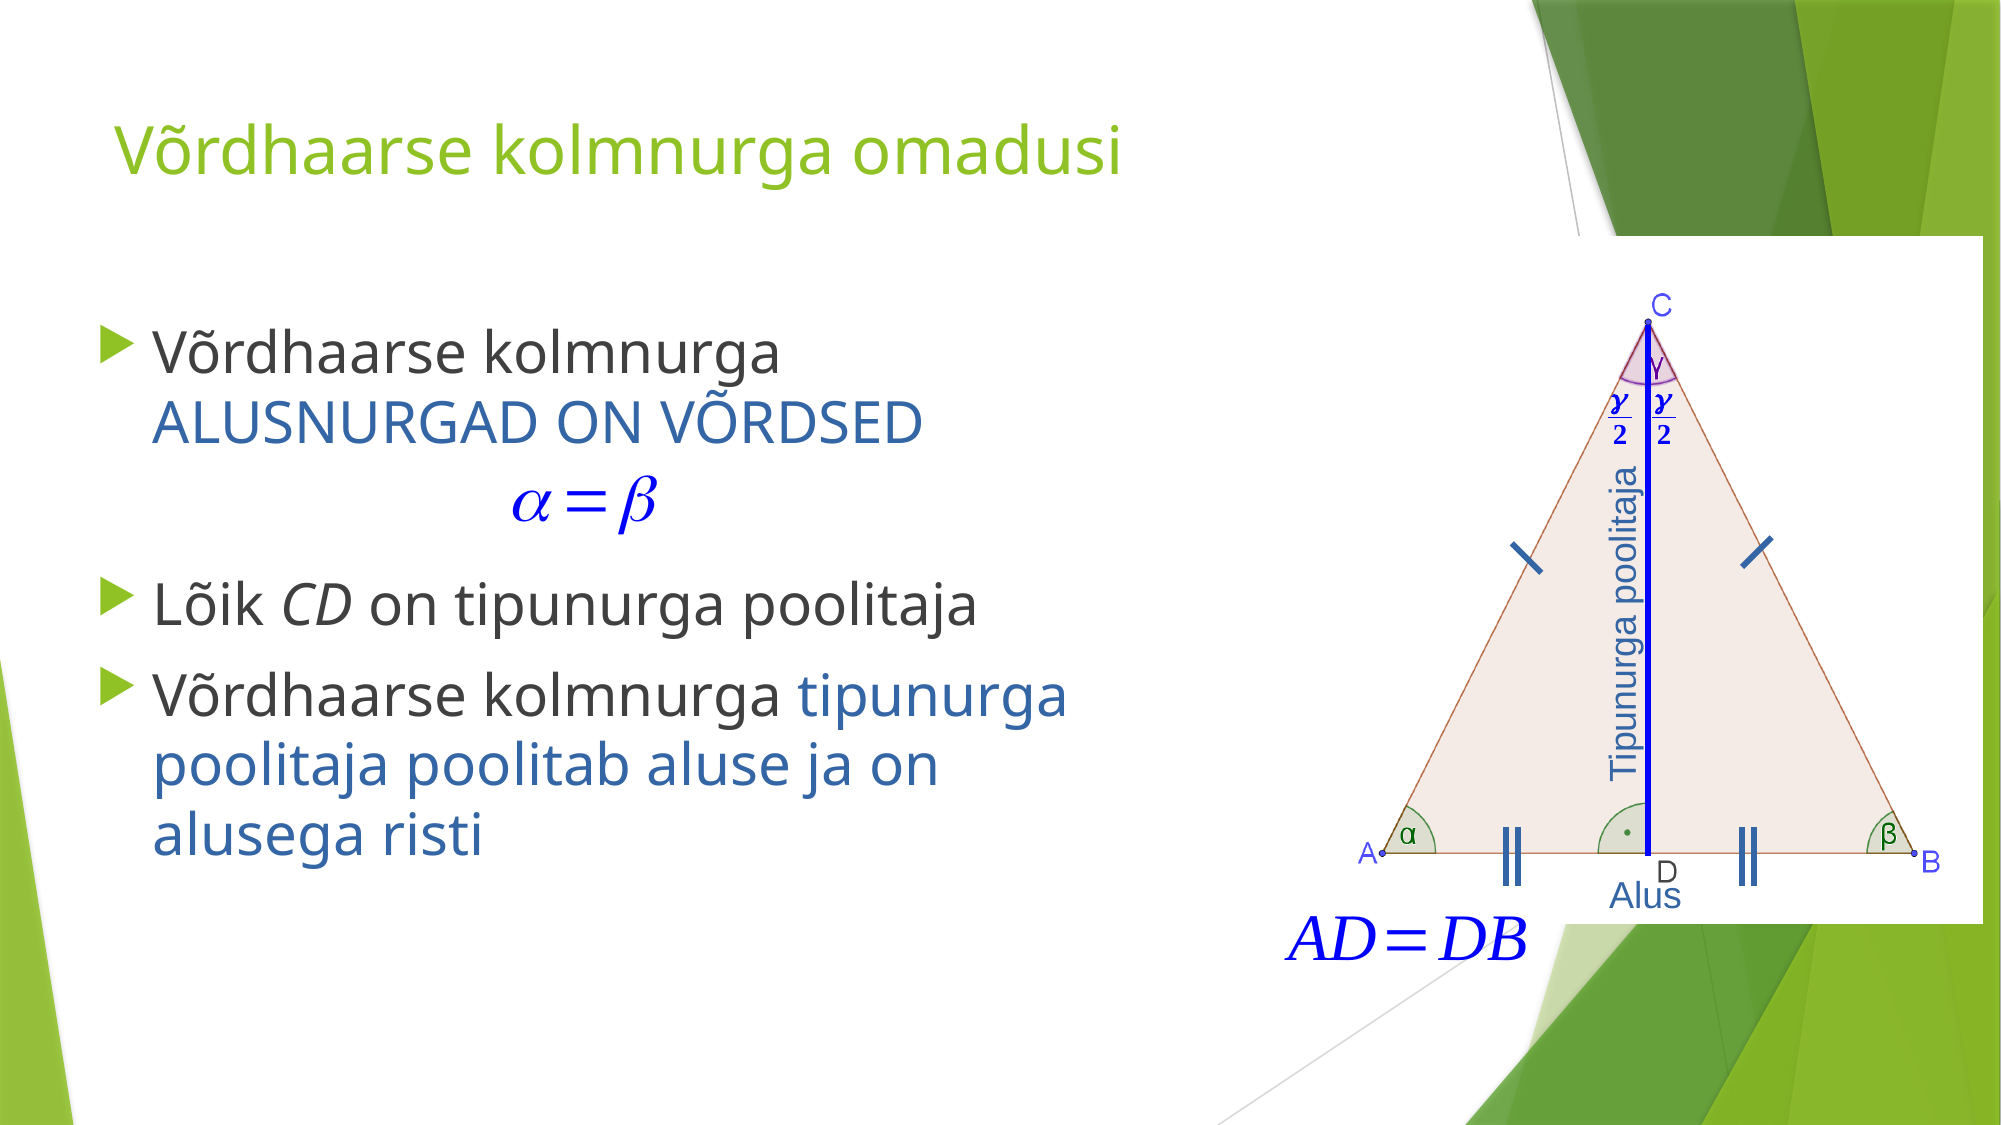

# Võrdhaarse kolmnurga omadusi
Võrdhaarse kolmnurga ALUSNURGAD ON VÕRDSED
Lõik CD on tipunurga poolitaja
Võrdhaarse kolmnurga tipunurga poolitaja poolitab aluse ja on alusega risti
Tipunurga poolitaja
Alus